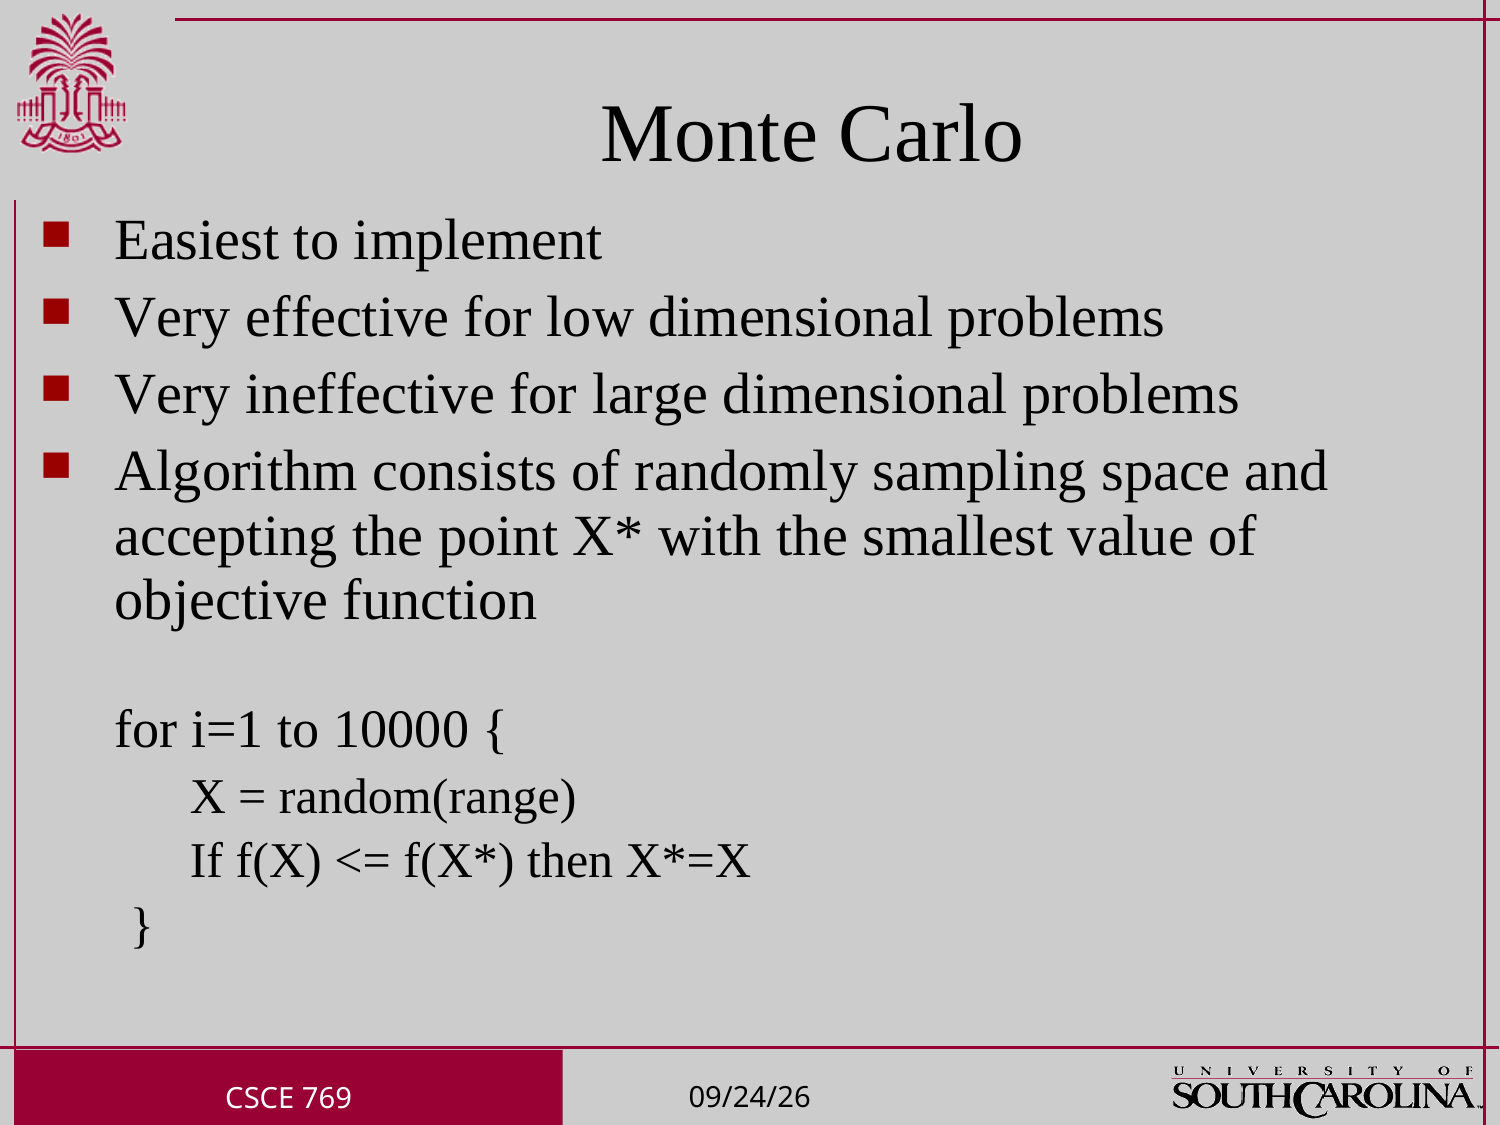

# Monte Carlo
Easiest to implement
Very effective for low dimensional problems
Very ineffective for large dimensional problems
Algorithm consists of randomly sampling space and accepting the point X* with the smallest value of objective function
for i=1 to 10000 {
X = random(range)
If f(X) <= f(X*) then X*=X
}